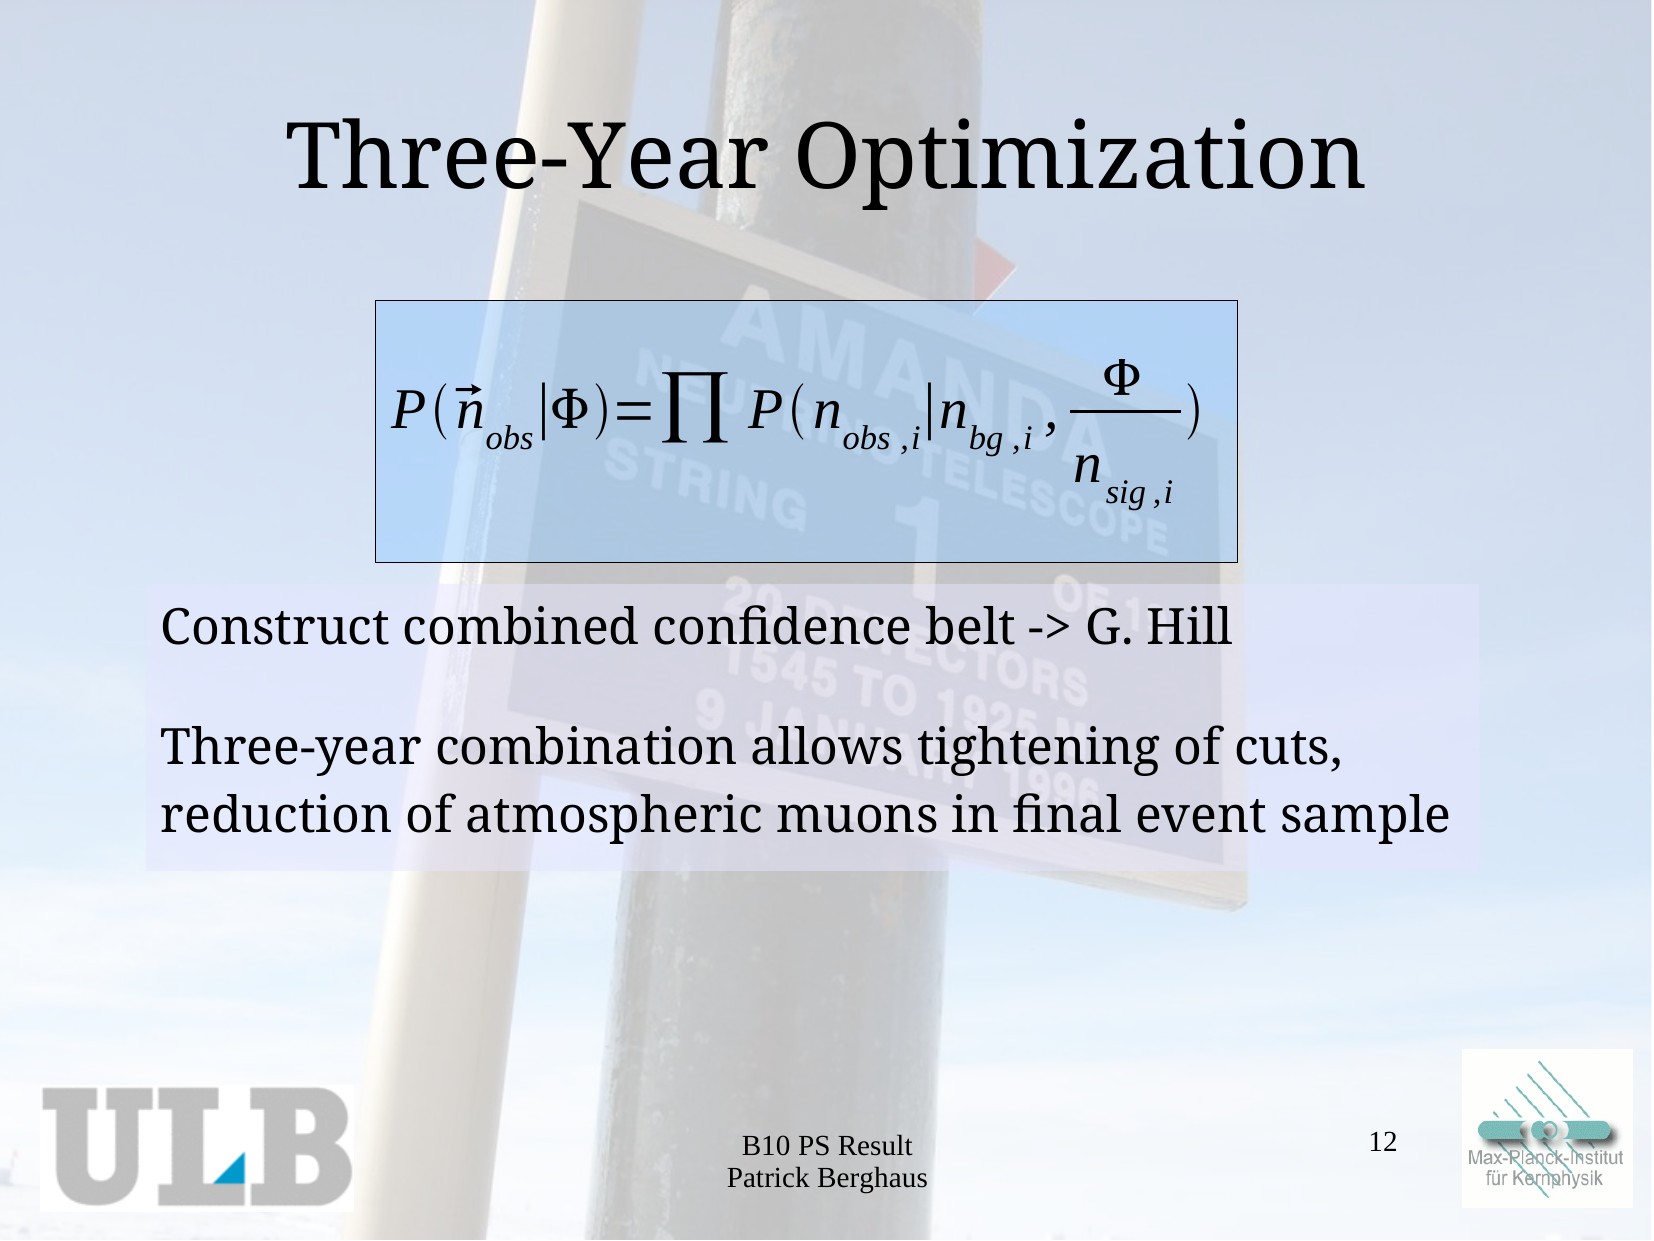

# Three-Year Optimization
Construct combined confidence belt -> G. Hill
Three-year combination allows tightening of cuts,
reduction of atmospheric muons in final event sample
12